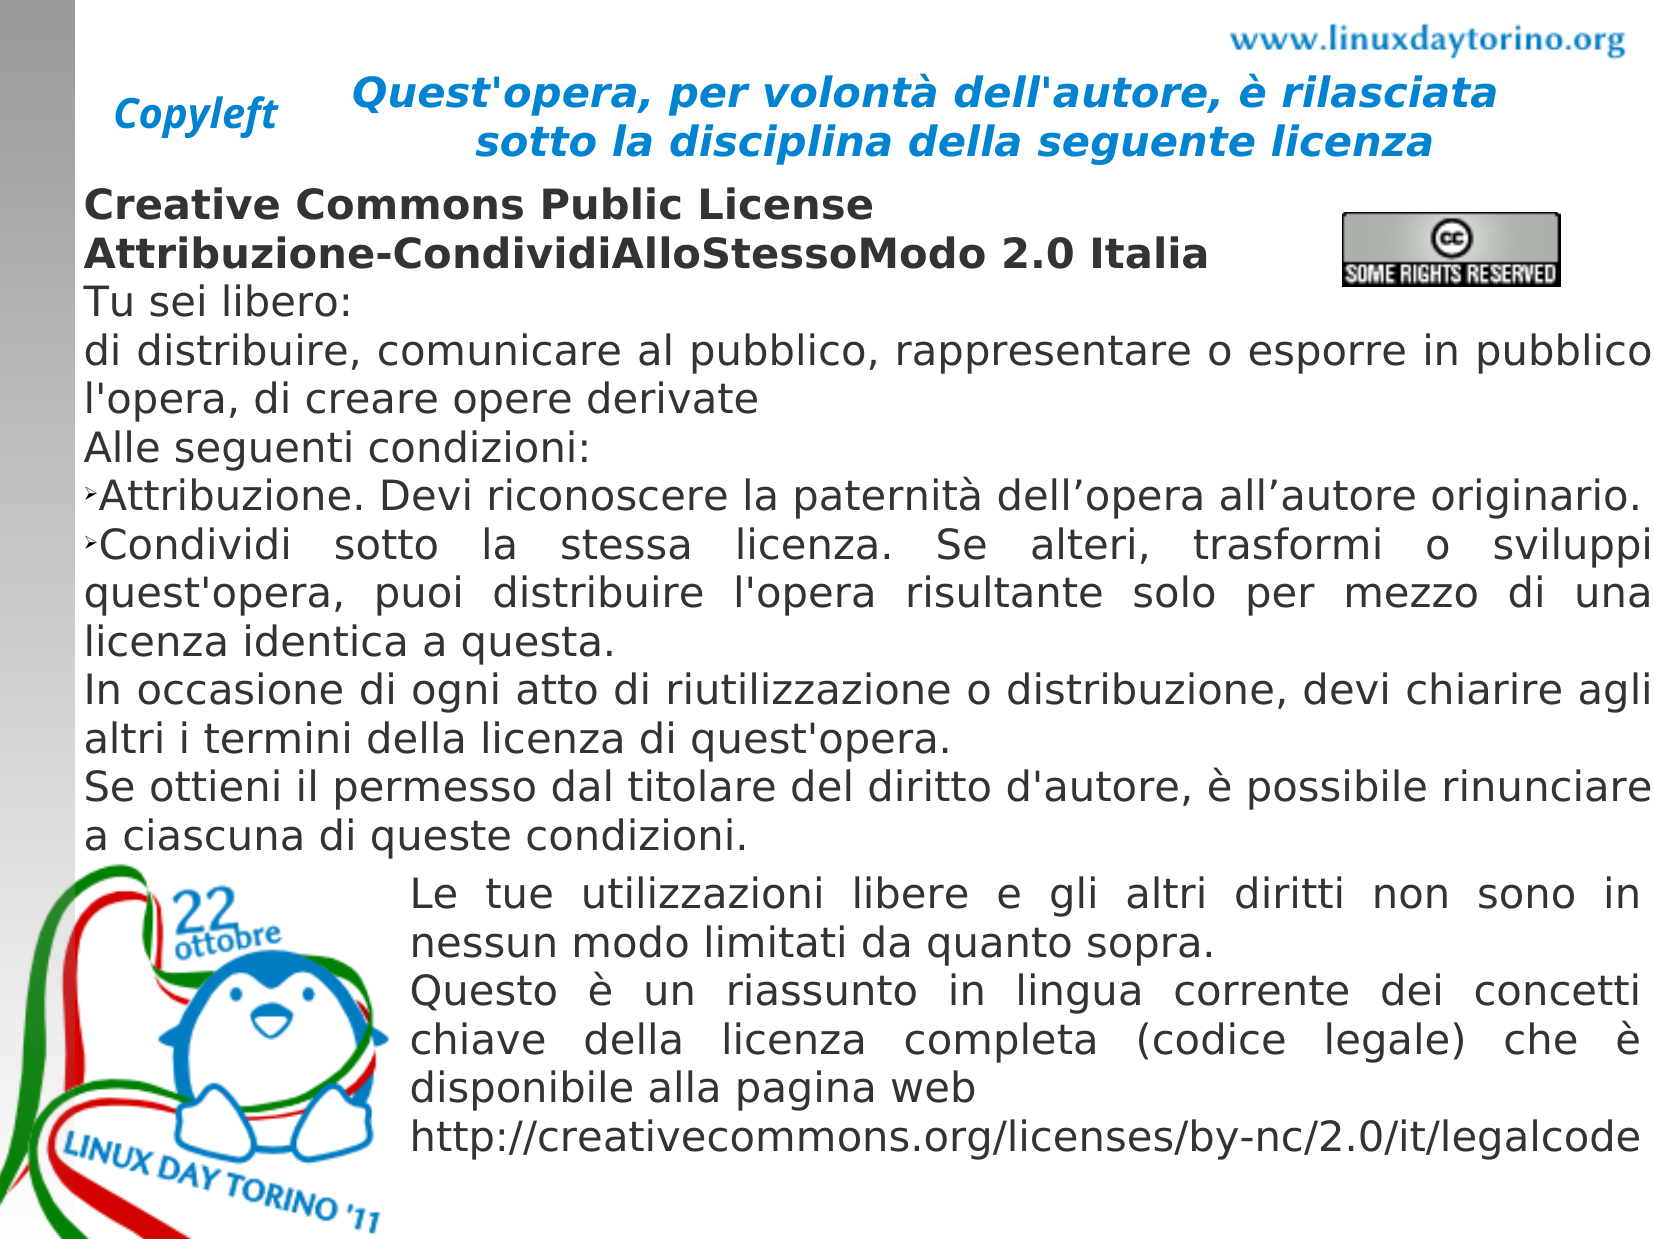

Quest'opera, per volontà dell'autore, è rilasciata sotto la disciplina della seguente licenza
# Copyleft
Creative Commons Public License
Attribuzione-CondividiAlloStessoModo 2.0 Italia
Tu sei libero:
di distribuire, comunicare al pubblico, rappresentare o esporre in pubblico l'opera, di creare opere derivate
Alle seguenti condizioni:
Attribuzione. Devi riconoscere la paternità dell’opera all’autore originario.
Condividi sotto la stessa licenza. Se alteri, trasformi o sviluppi quest'opera, puoi distribuire l'opera risultante solo per mezzo di una licenza identica a questa.
In occasione di ogni atto di riutilizzazione o distribuzione, devi chiarire agli altri i termini della licenza di quest'opera.
Se ottieni il permesso dal titolare del diritto d'autore, è possibile rinunciare a ciascuna di queste condizioni.
Le tue utilizzazioni libere e gli altri diritti non sono in nessun modo limitati da quanto sopra.
Questo è un riassunto in lingua corrente dei concetti chiave della licenza completa (codice legale) che è disponibile alla pagina web
http://creativecommons.org/licenses/by-nc/2.0/it/legalcode